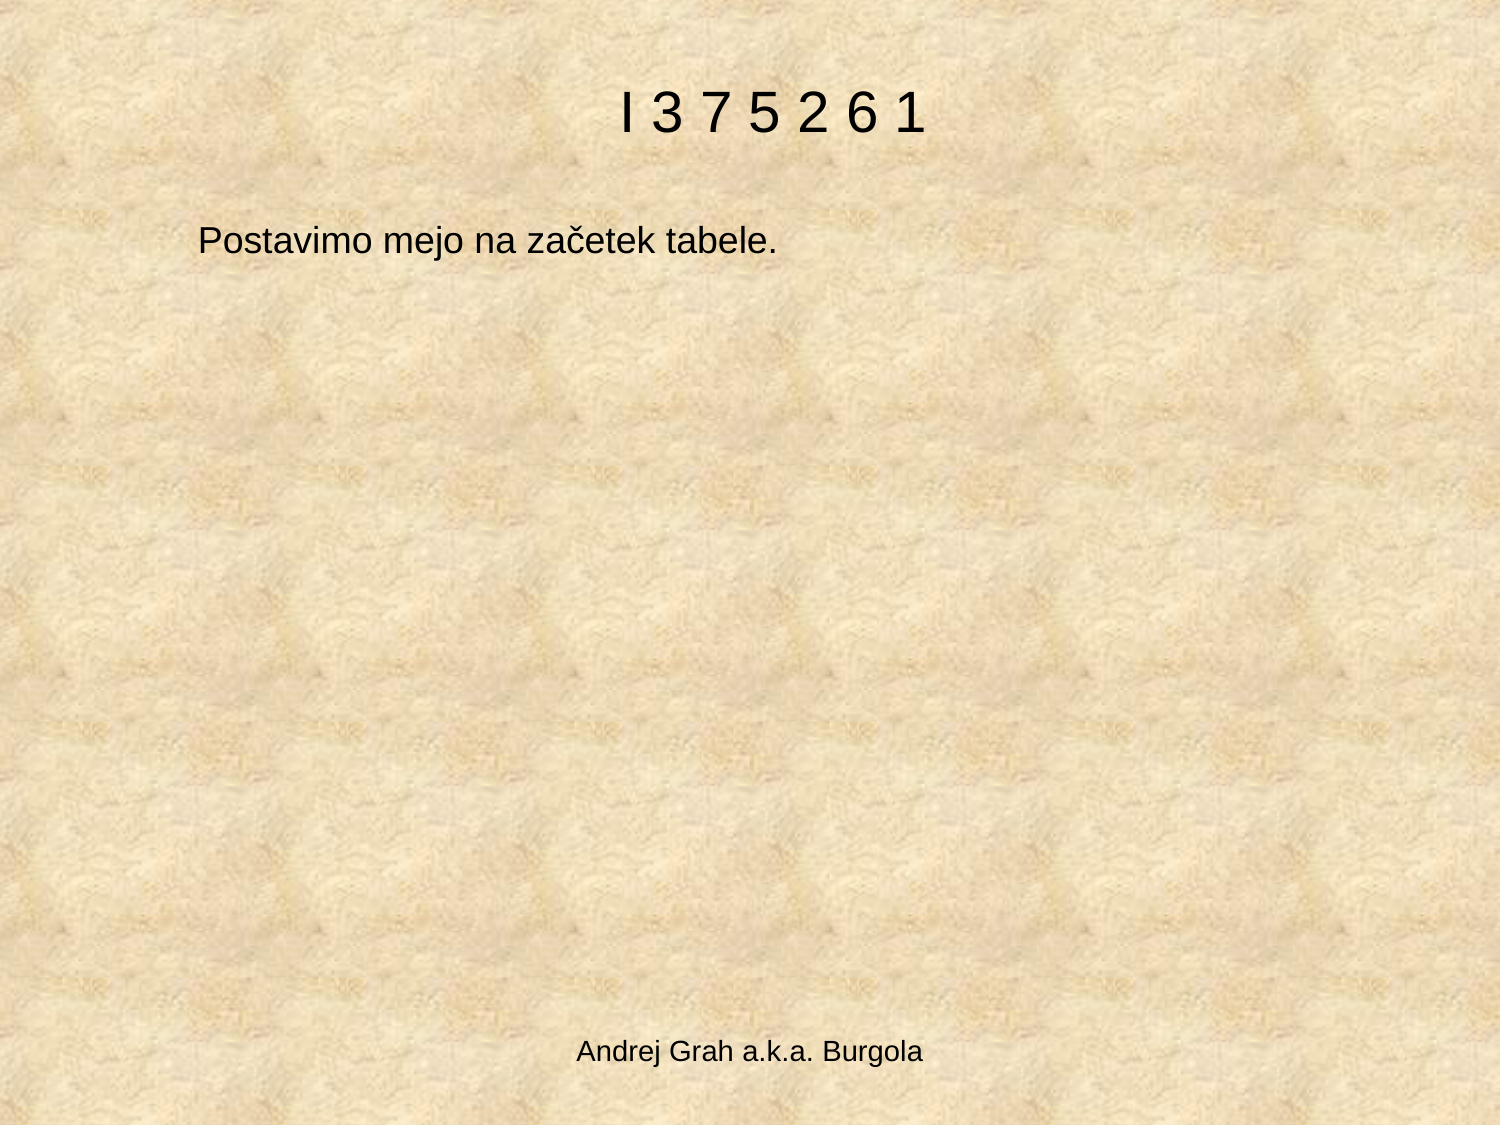

I 3 7 5 2 6 1
Postavimo mejo na začetek tabele.
Andrej Grah a.k.a. Burgola